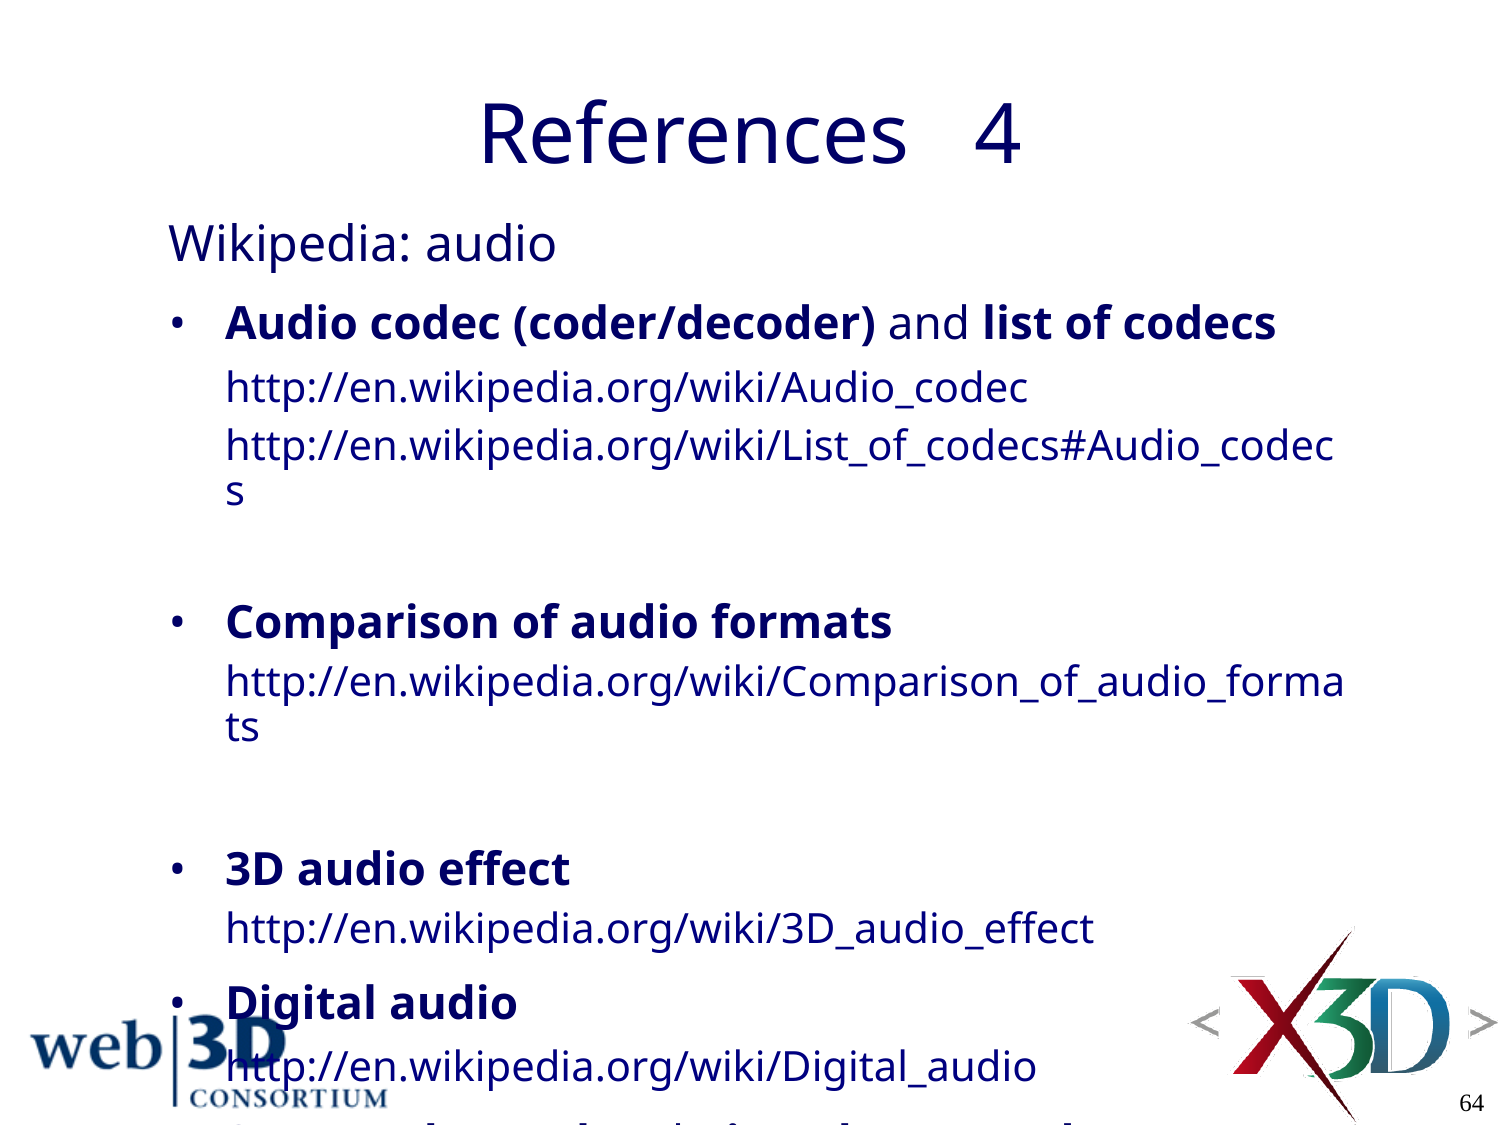

# References 4
Wikipedia: audio
Audio codec (coder/decoder) and list of codecs http://en.wikipedia.org/wiki/Audio_codec http://en.wikipedia.org/wiki/List_of_codecs#Audio_codecs
Comparison of audio formats http://en.wikipedia.org/wiki/Comparison_of_audio_formats
3D audio effect http://en.wikipedia.org/wiki/3D_audio_effect
Digital audio 	http://en.wikipedia.org/wiki/Digital_audio
Surround sound and Virtual surround http://en.wikipedia.org/wiki/3D_sound
http://en.wikipedia.org/wiki/Virtual_surround